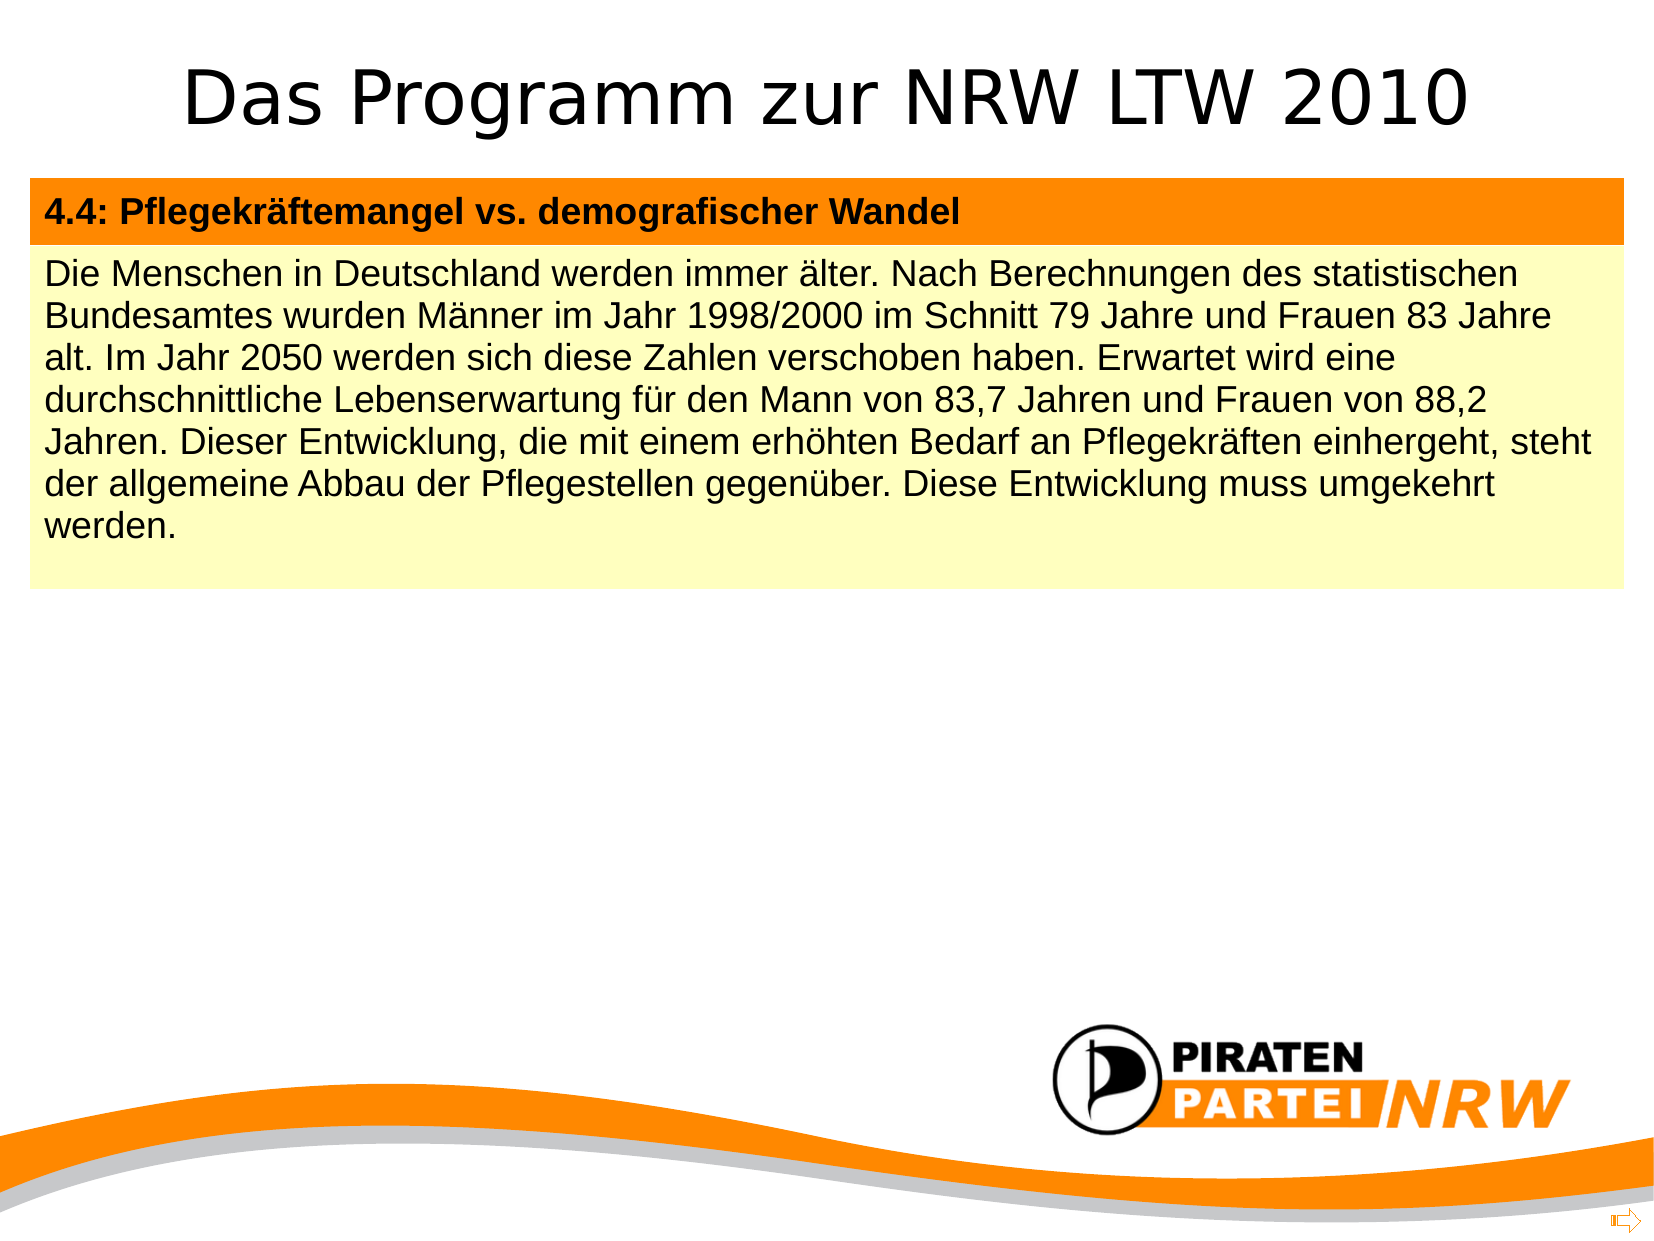

# Das Programm zur NRW LTW 2010
| 4.4: ﻿Pflegekräftemangel vs. demografischer Wandel |
| --- |
| Die Menschen in Deutschland werden immer älter. Nach Berechnungen des statistischen Bundesamtes wurden Männer im Jahr 1998/2000 im Schnitt 79 Jahre und Frauen 83 Jahre alt. Im Jahr 2050 werden sich diese Zahlen verschoben haben. Erwartet wird eine durchschnittliche Lebenserwartung für den Mann von 83,7 Jahren und Frauen von 88,2 Jahren. Dieser Entwicklung, die mit einem erhöhten Bedarf an Pflegekräften einhergeht, steht der allgemeine Abbau der Pflegestellen gegenüber. Diese Entwicklung muss umgekehrt werden. |